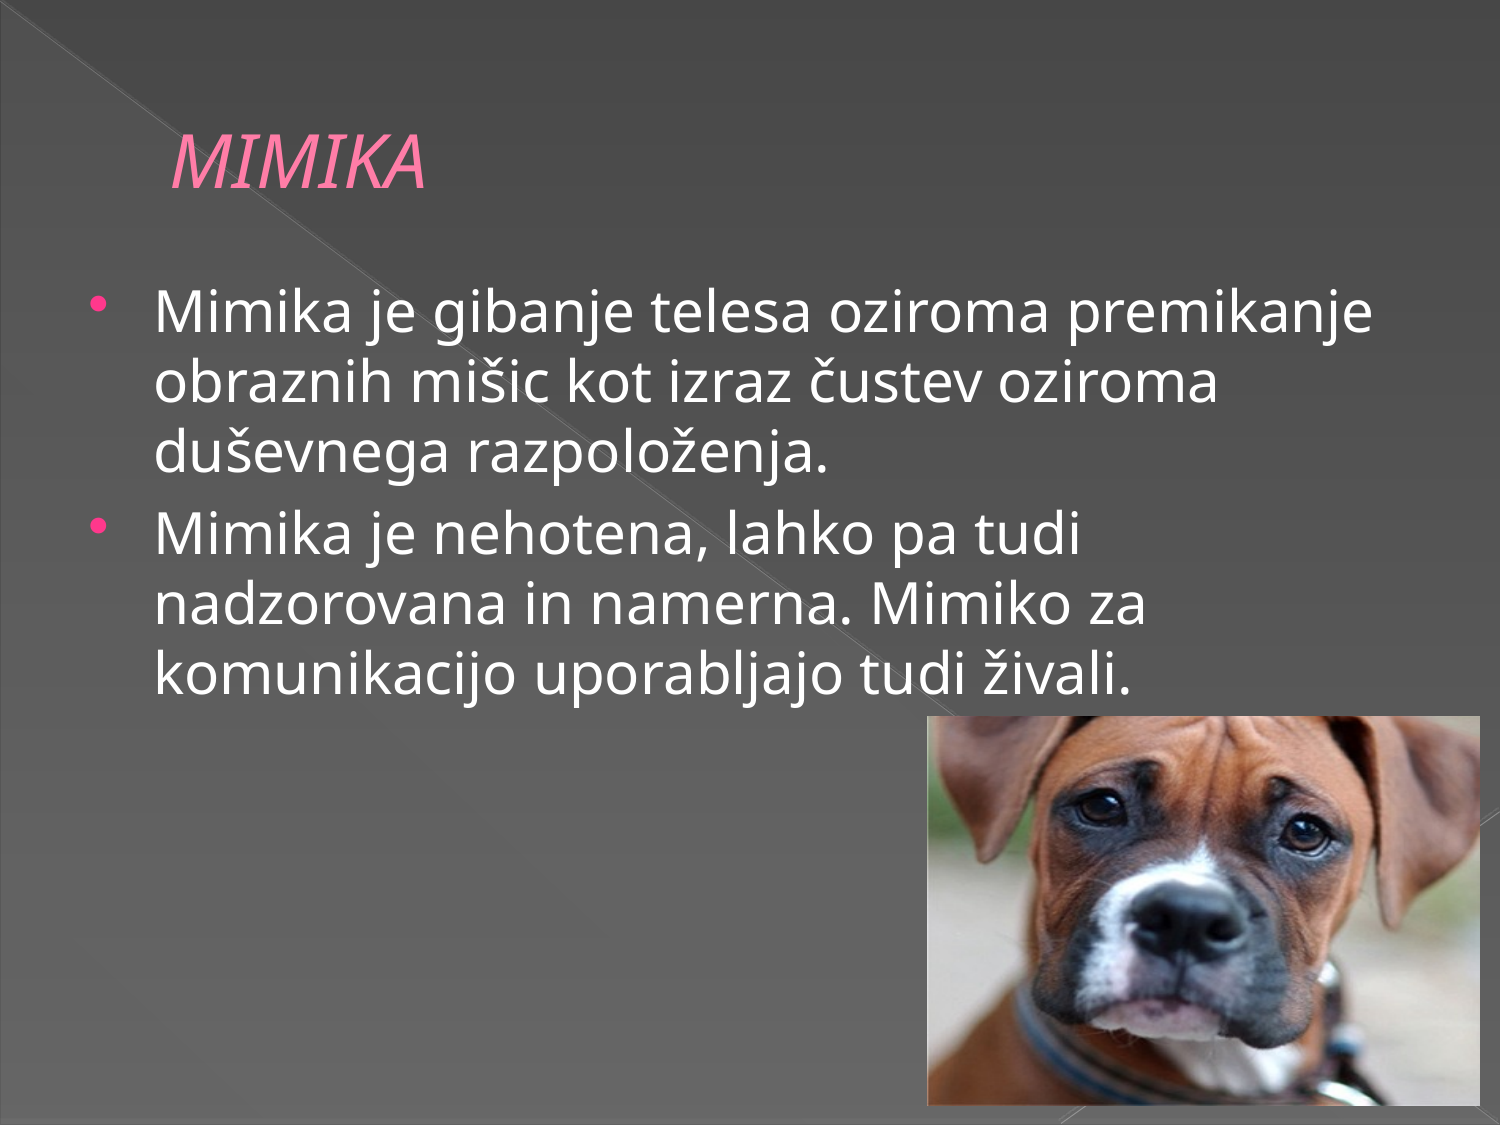

# MIMIKA
Mimika je gibanje telesa oziroma premikanje obraznih mišic kot izraz čustev oziroma duševnega razpoloženja.
Mimika je nehotena, lahko pa tudi nadzorovana in namerna. Mimiko za komunikacijo uporabljajo tudi živali.